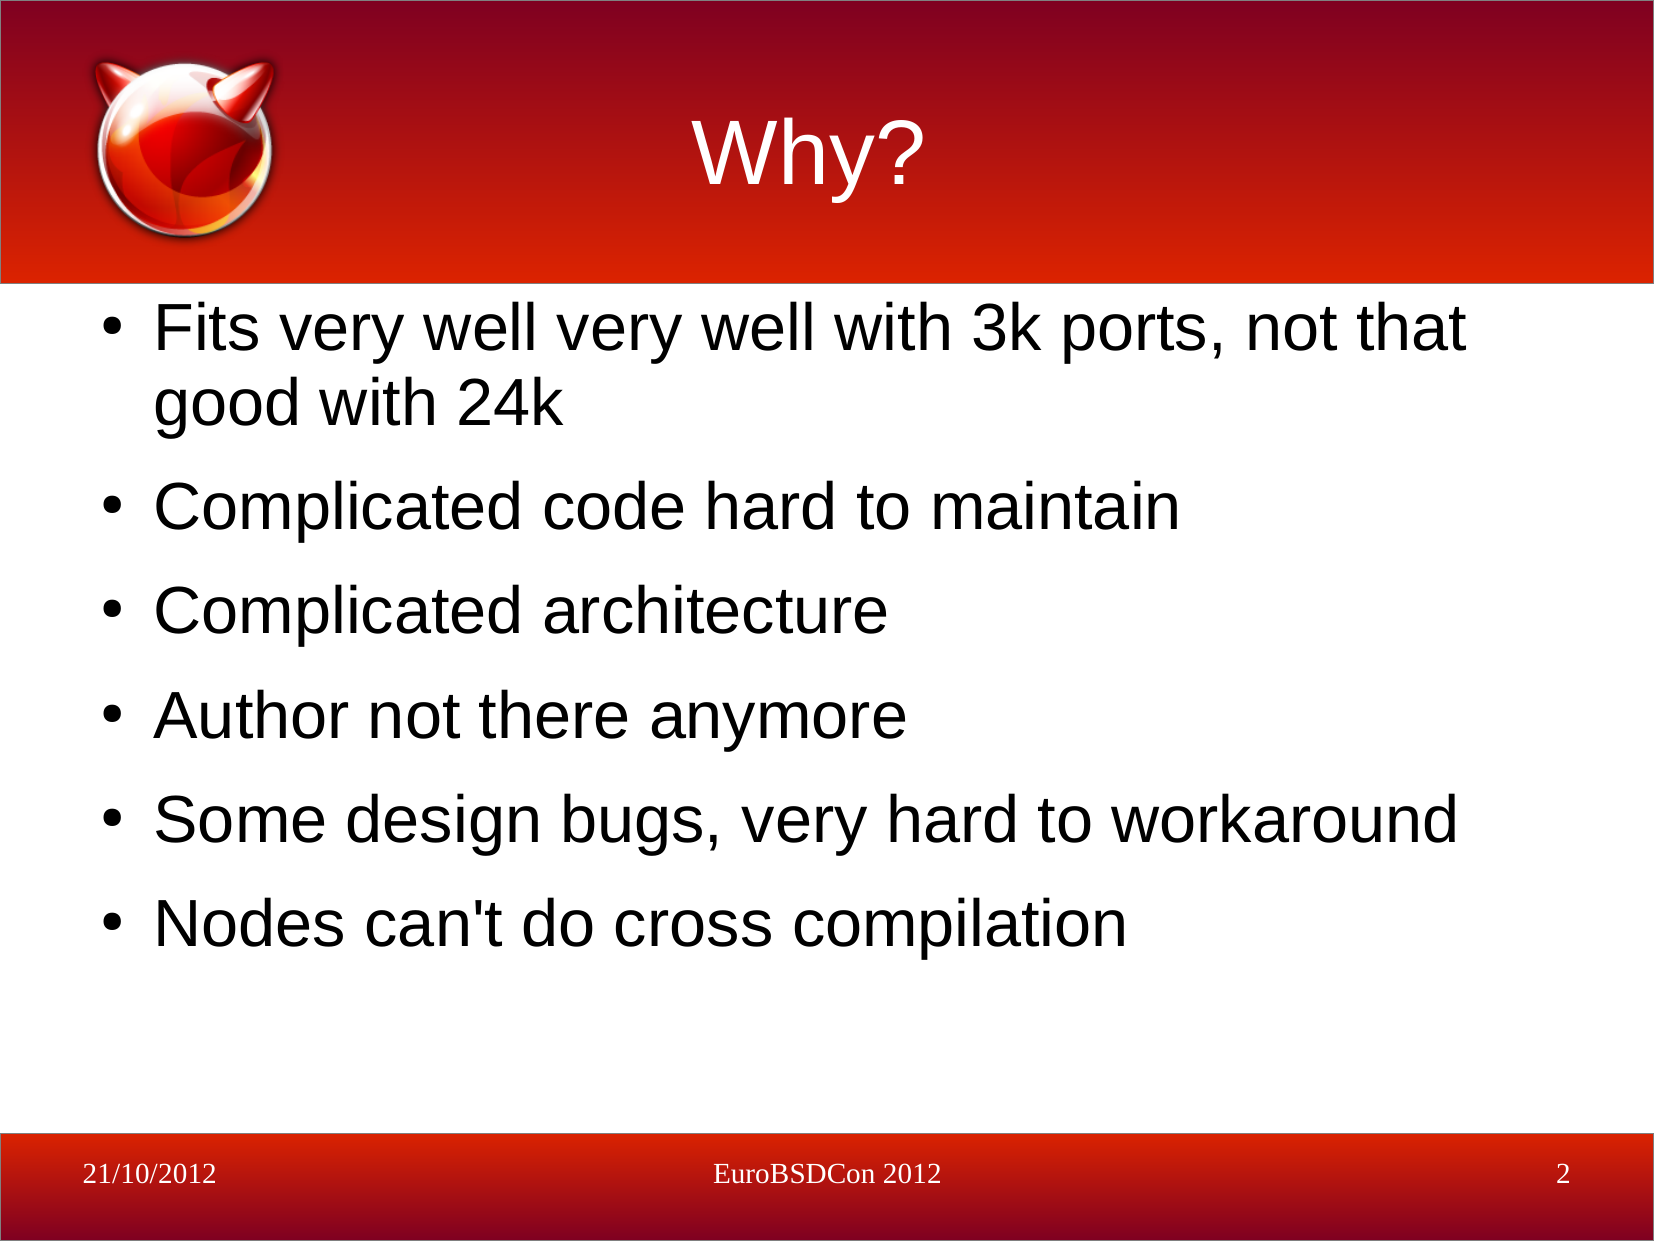

# Why?
Fits very well very well with 3k ports, not that good with 24k
Complicated code hard to maintain
Complicated architecture
Author not there anymore
Some design bugs, very hard to workaround
Nodes can't do cross compilation
21/10/2012
EuroBSDCon 2012
2